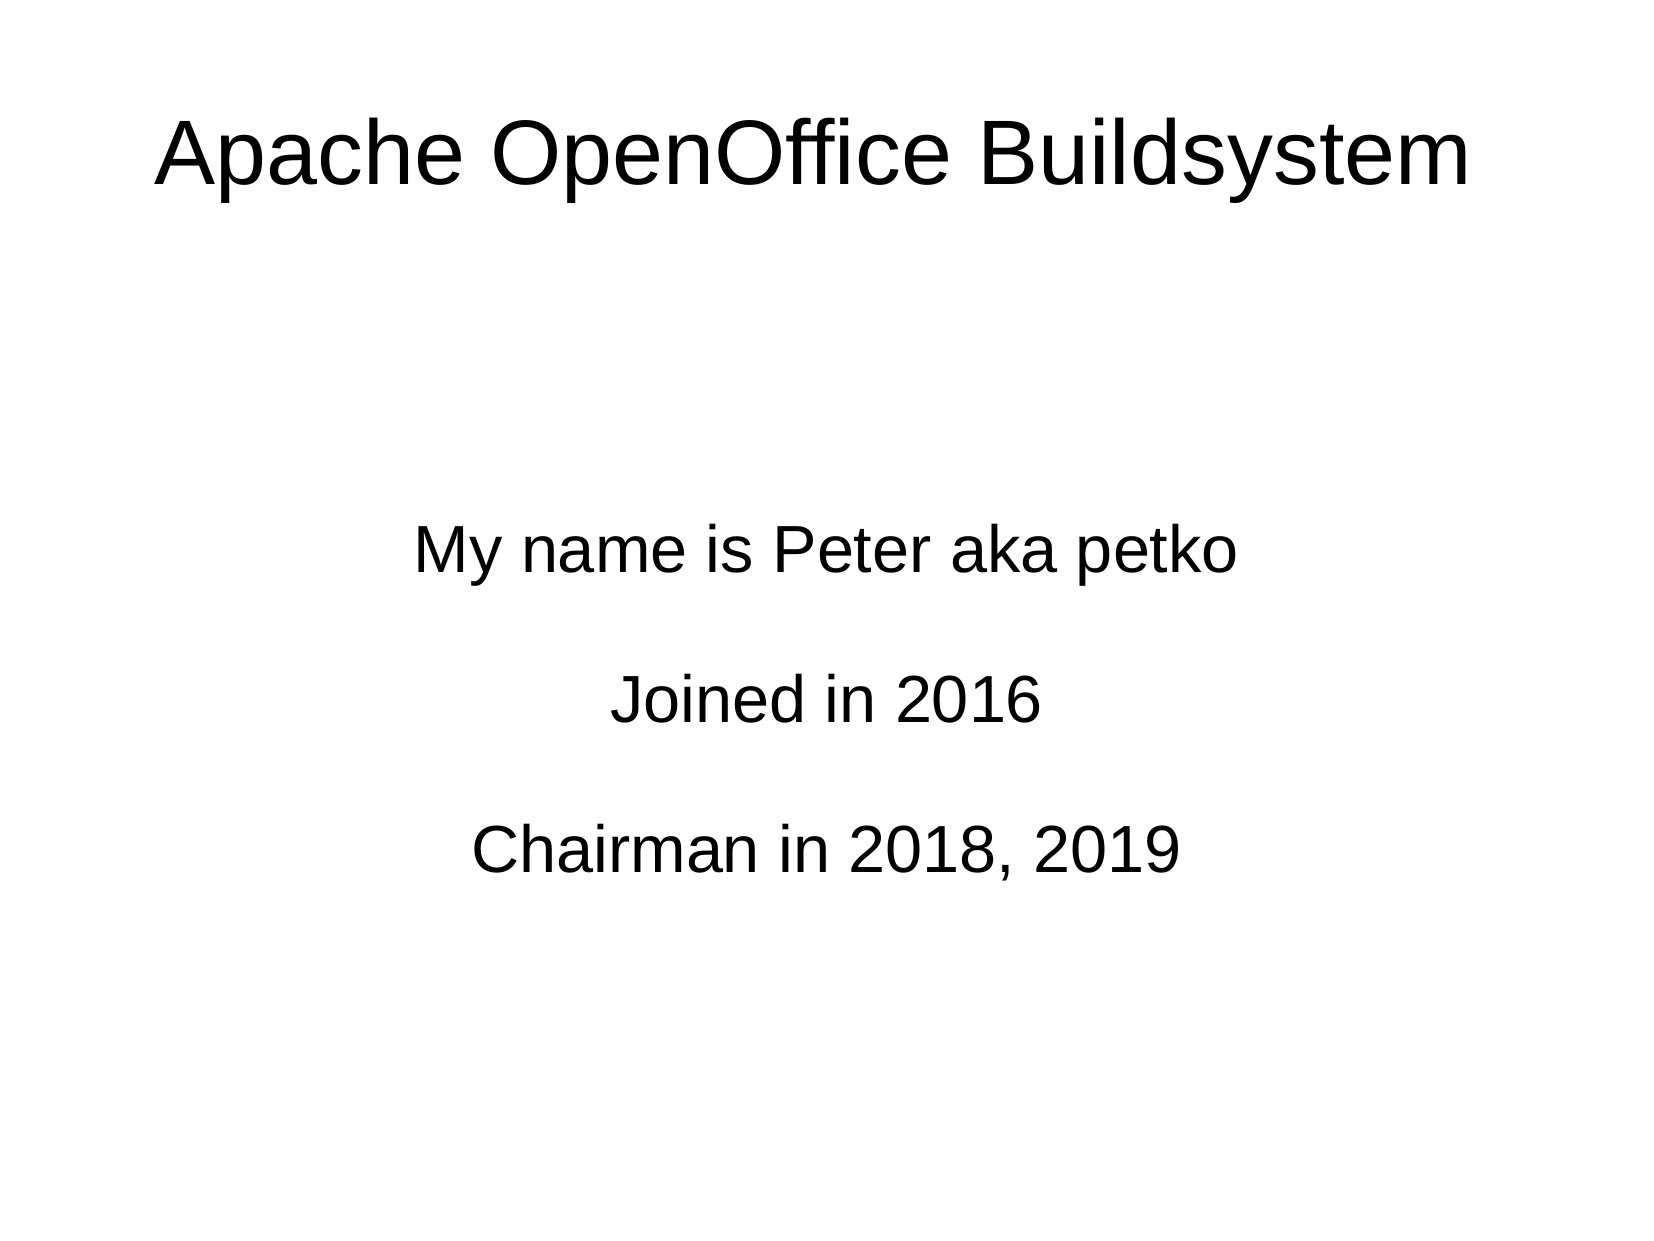

# Apache OpenOffice Buildsystem
My name is Peter aka petko
Joined in 2016
Chairman in 2018, 2019